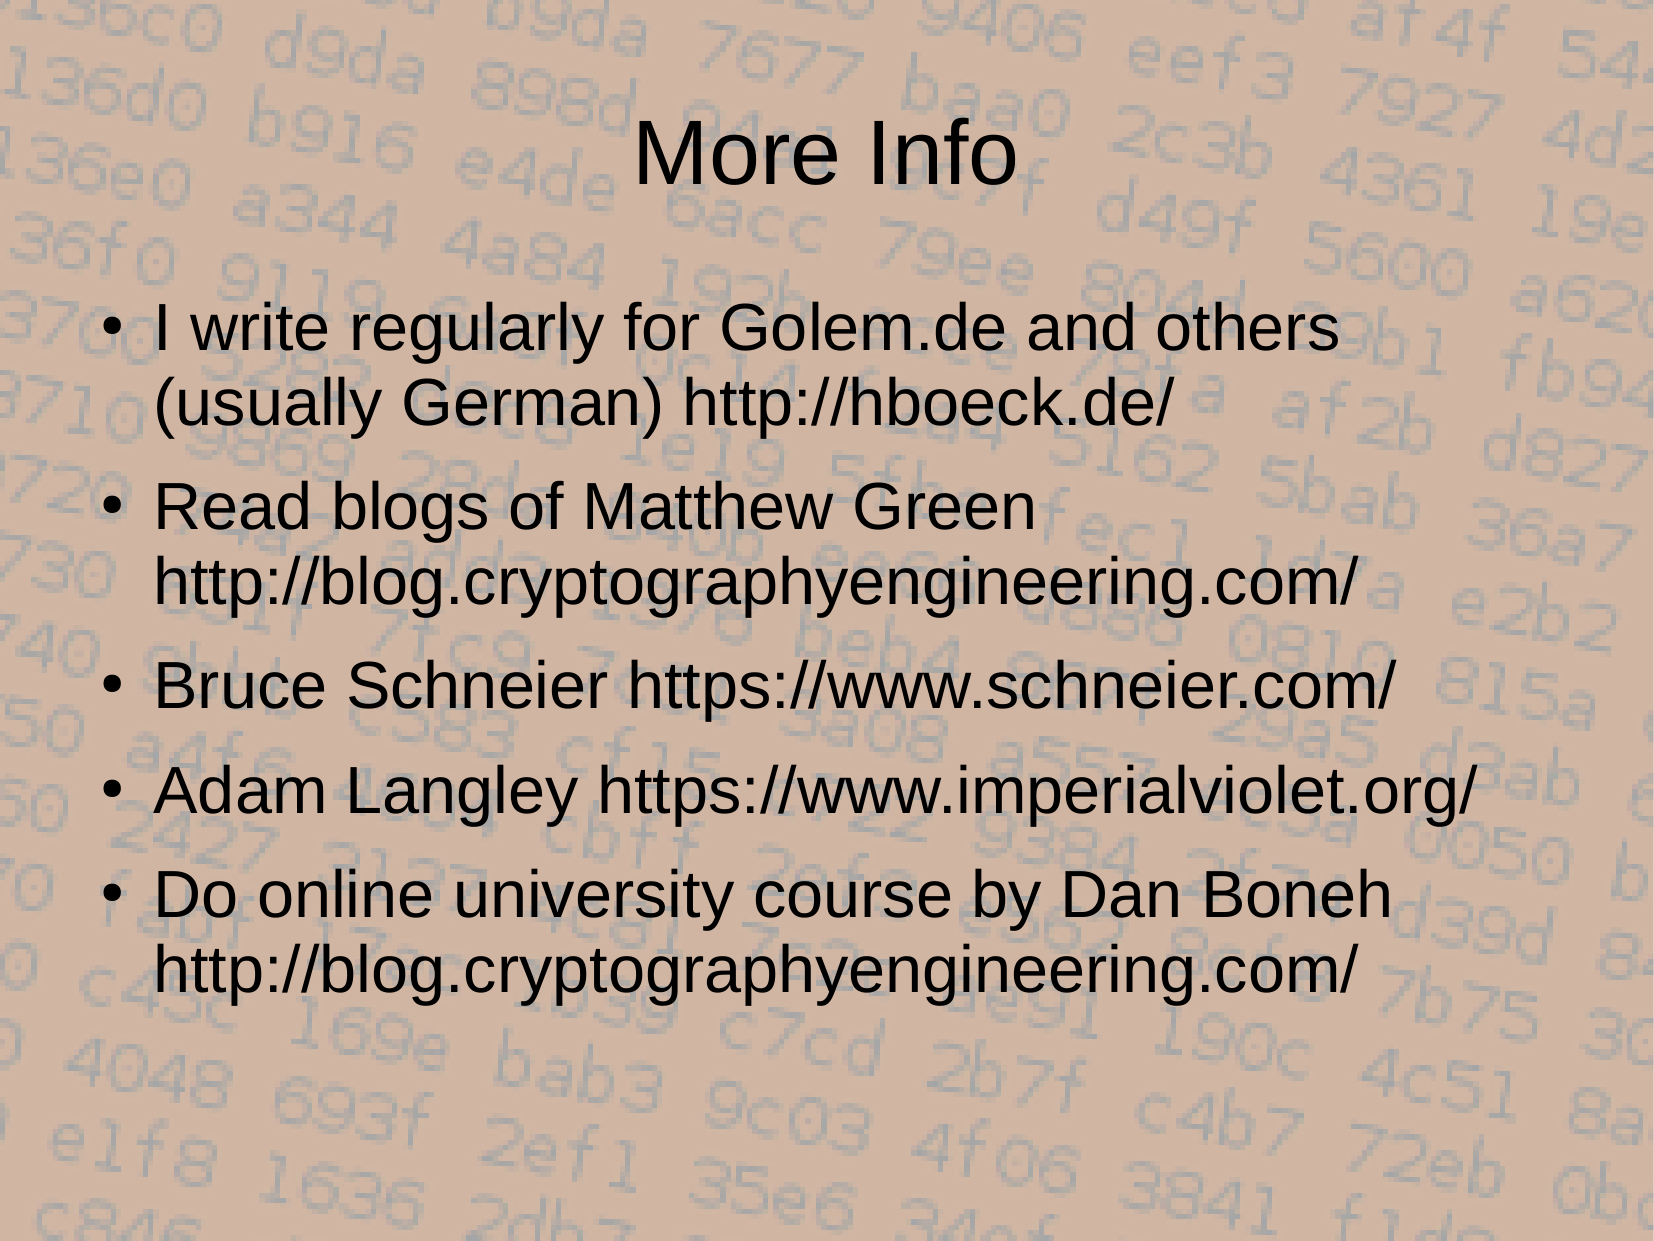

# More Info
I write regularly for Golem.de and others (usually German) http://hboeck.de/
Read blogs of Matthew Green http://blog.cryptographyengineering.com/
Bruce Schneier https://www.schneier.com/
Adam Langley https://www.imperialviolet.org/
Do online university course by Dan Boneh http://blog.cryptographyengineering.com/